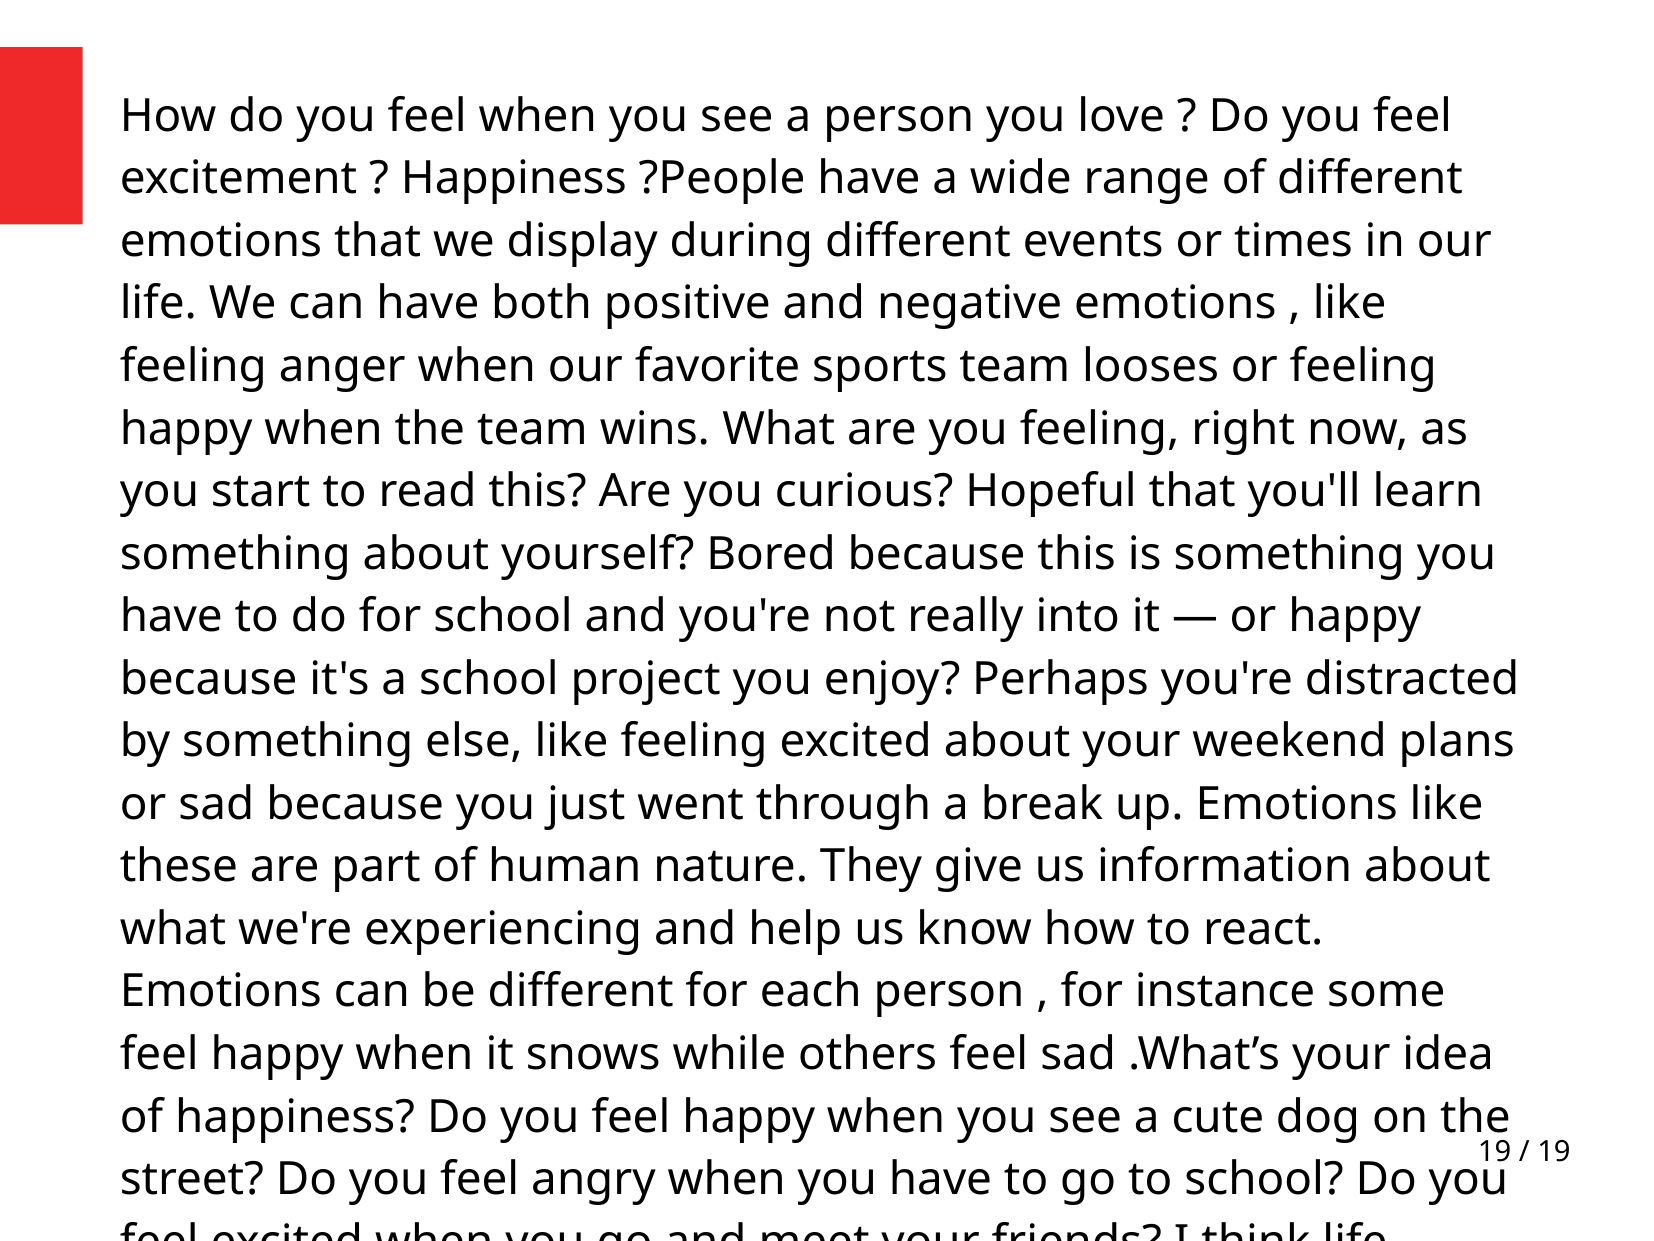

How do you feel when you see a person you love ? Do you feel excitement ? Happiness ?People have a wide range of different emotions that we display during different events or times in our life. We can have both positive and negative emotions , like feeling anger when our favorite sports team looses or feeling happy when the team wins. What are you feeling, right now, as you start to read this? Are you curious? Hopeful that you'll learn something about yourself? Bored because this is something you have to do for school and you're not really into it — or happy because it's a school project you enjoy? Perhaps you're distracted by something else, like feeling excited about your weekend plans or sad because you just went through a break up. Emotions like these are part of human nature. They give us information about what we're experiencing and help us know how to react.
Emotions can be different for each person , for instance some feel happy when it snows while others feel sad .What’s your idea of happiness? Do you feel happy when you see a cute dog on the street? Do you feel angry when you have to go to school? Do you feel excited when you go and meet your friends? I think life would be kind of boring if we never felt any emotions , what do you think?
19